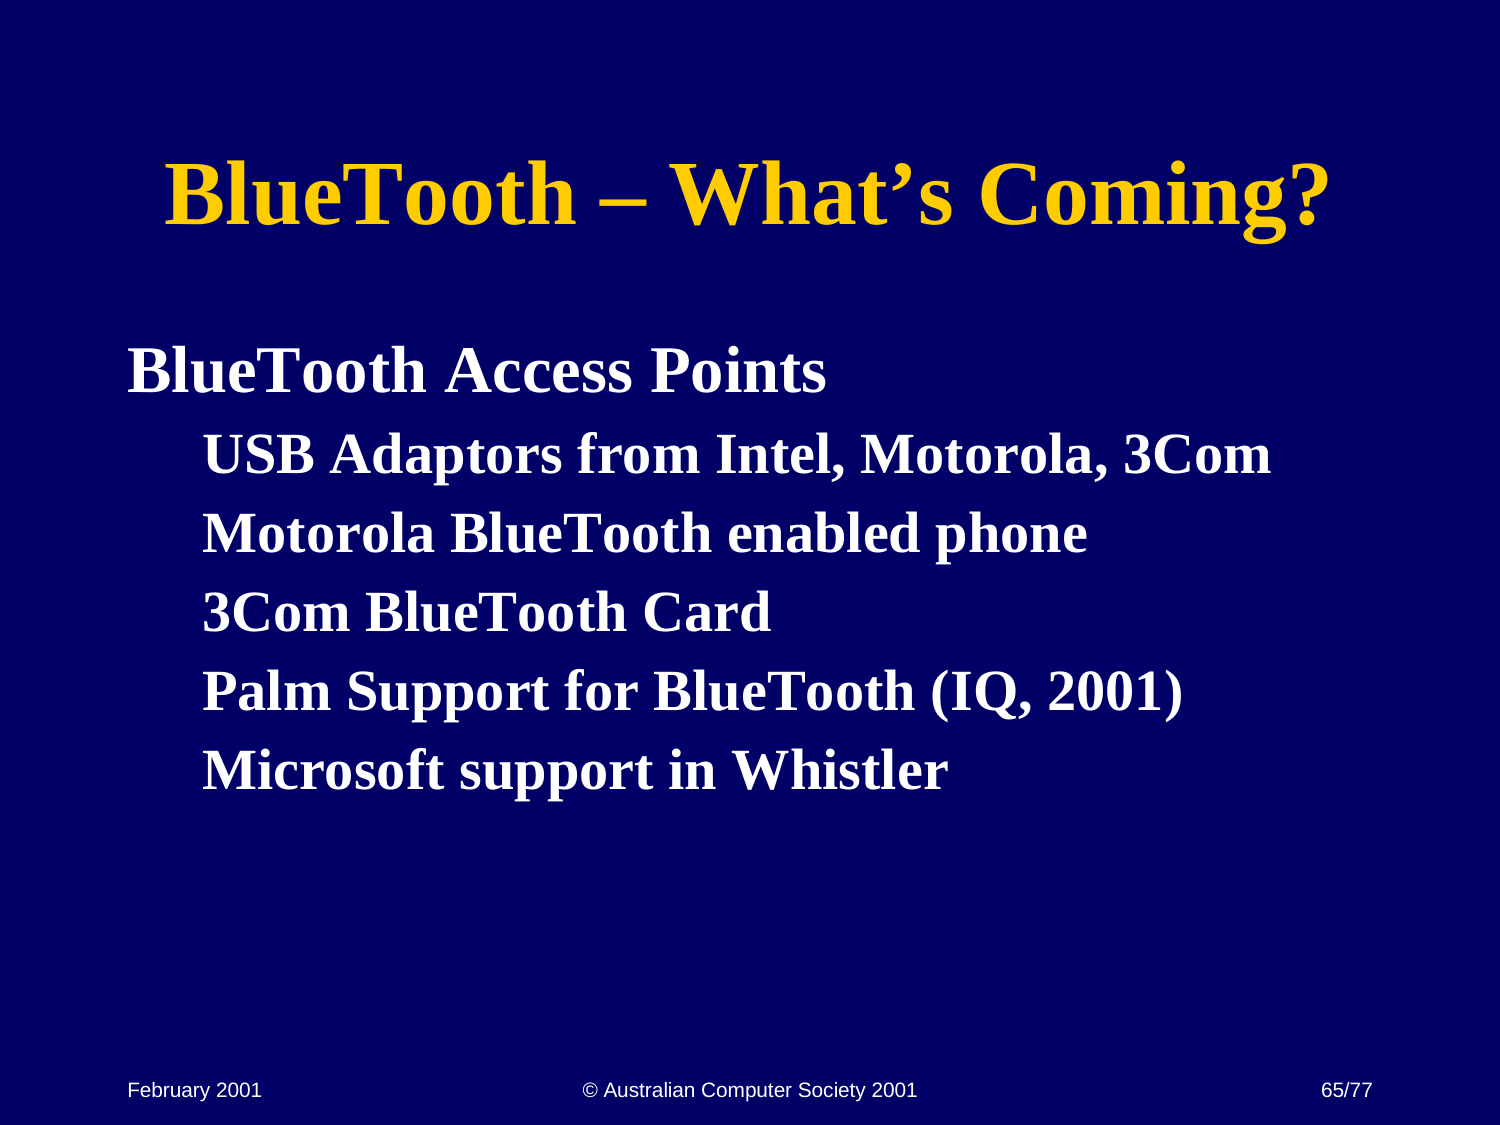

# BlueTooth – What’s Coming?
BlueTooth Access Points
USB Adaptors from Intel, Motorola, 3Com
Motorola BlueTooth enabled phone
3Com BlueTooth Card
Palm Support for BlueTooth (IQ, 2001)
Microsoft support in Whistler
February 2001
© Australian Computer Society 2001
65